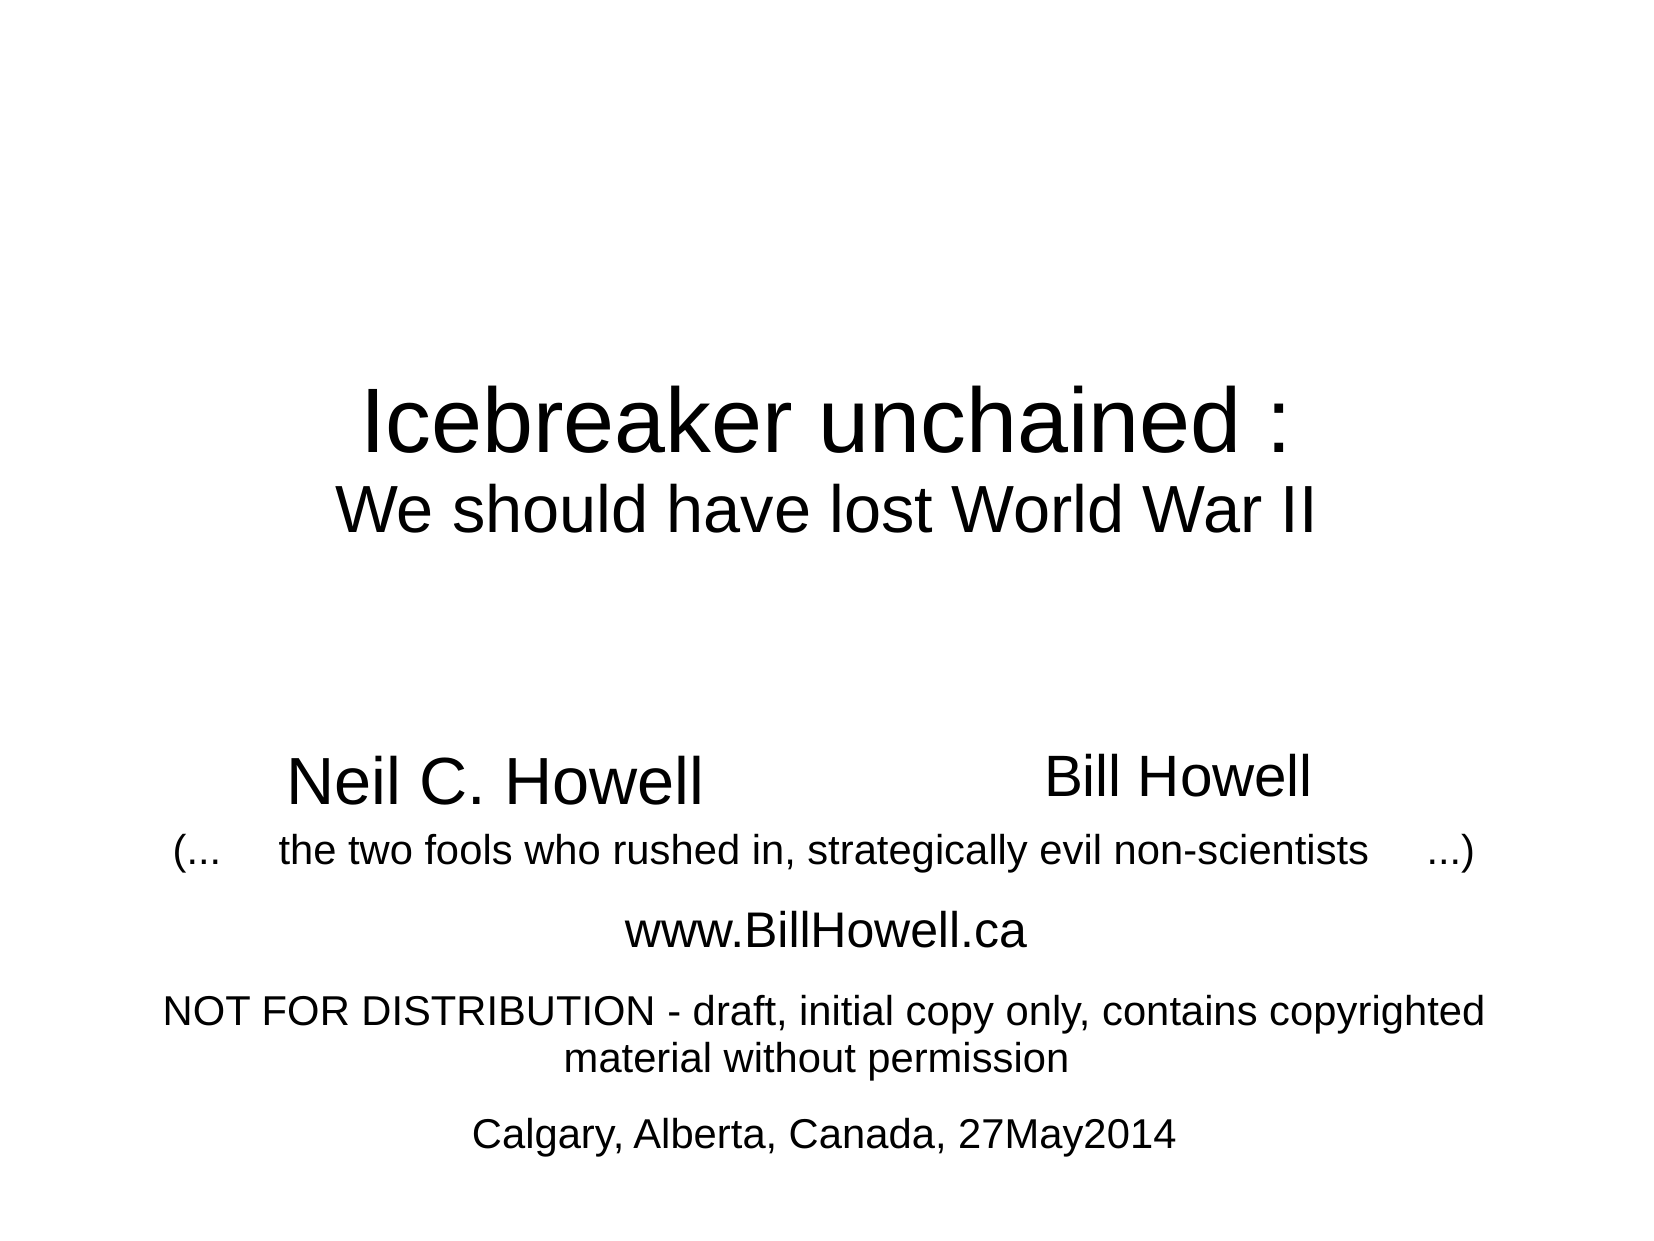

# Icebreaker unchained : We should have lost World War II
Neil C. Howell
Bill Howell
(... the two fools who rushed in, strategically evil non-scientists ...)
www.BillHowell.ca
NOT FOR DISTRIBUTION - draft, initial copy only, contains copyrighted material without permission
Calgary, Alberta, Canada, 27May2014